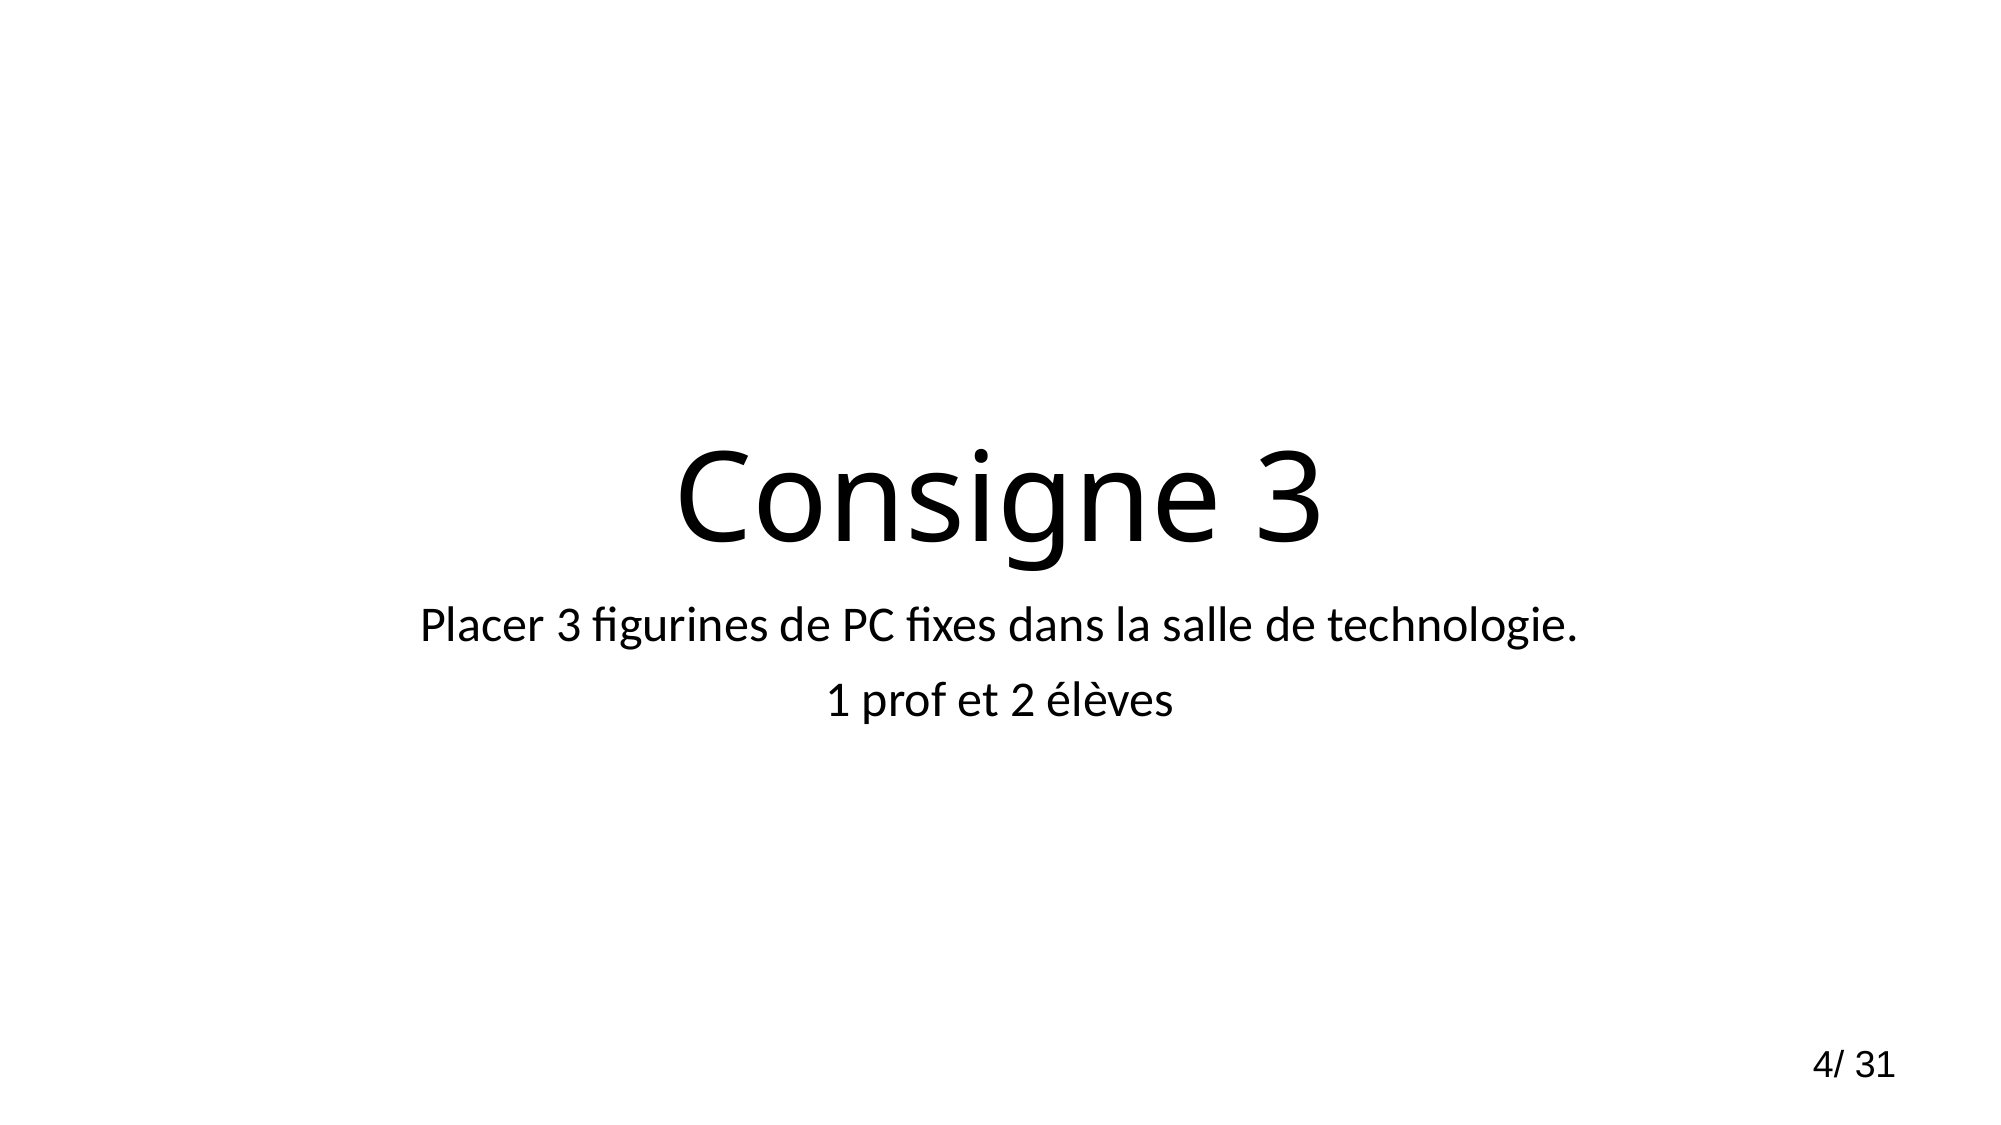

# Consigne 3
Placer 3 figurines de PC fixes dans la salle de technologie.
1 prof et 2 élèves